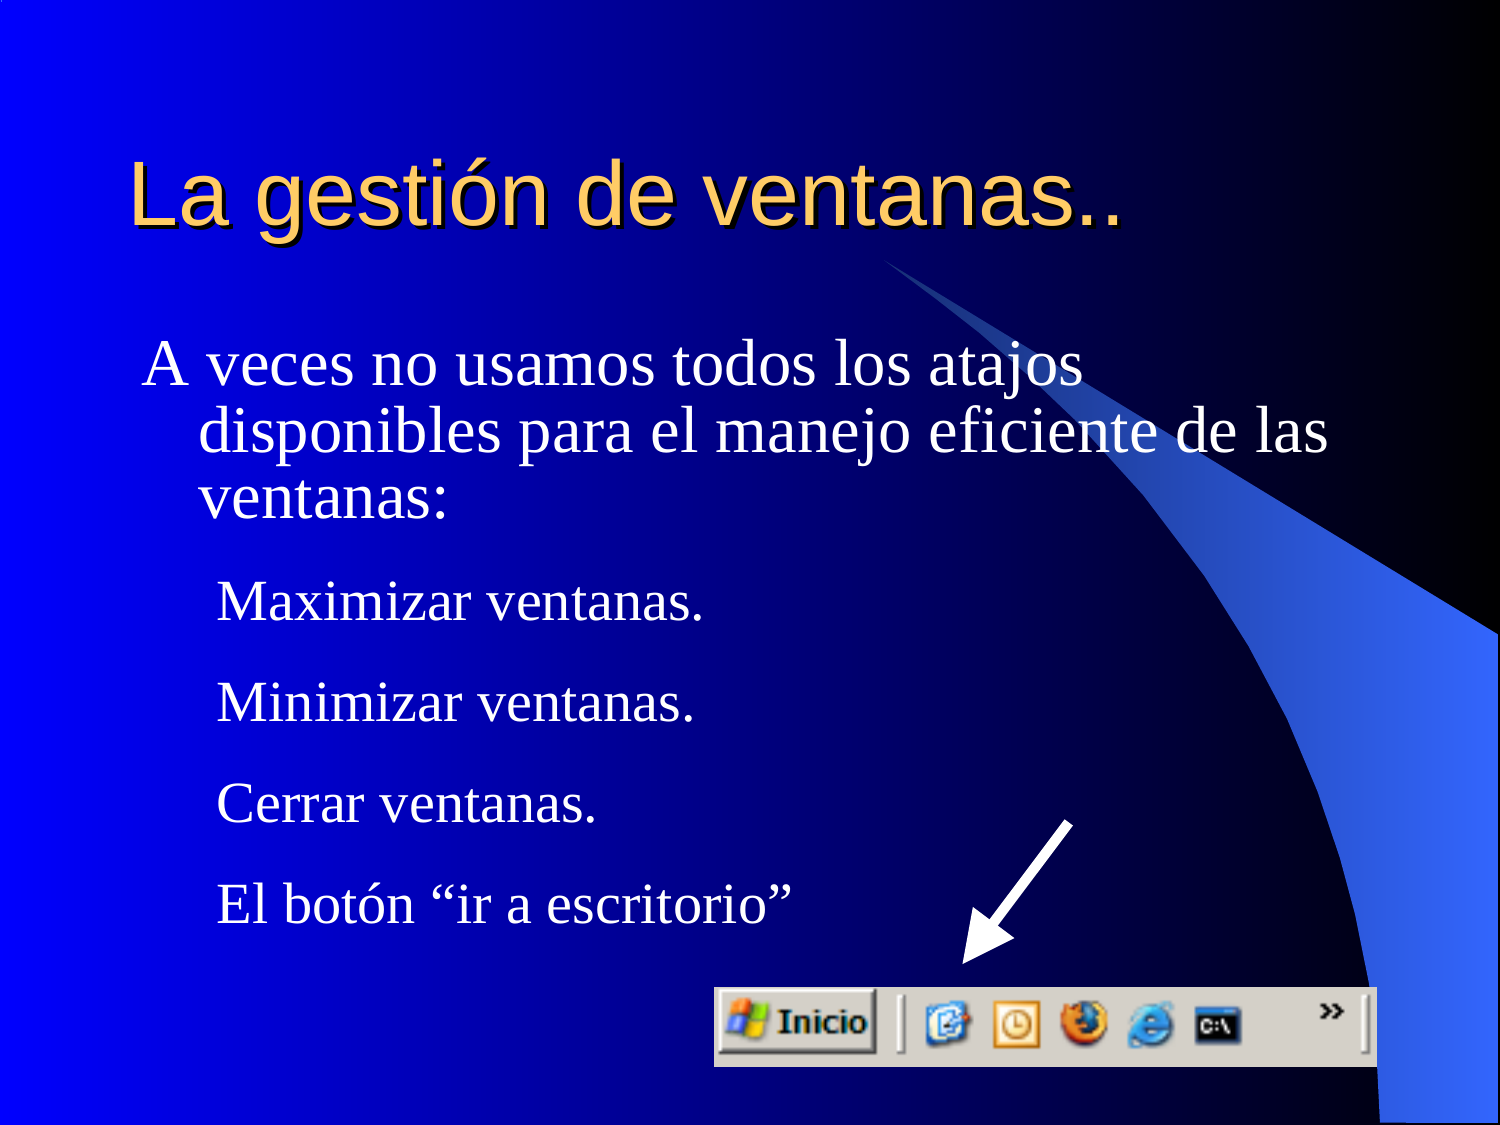

# La gestión de ventanas..
A veces no usamos todos los atajos disponibles para el manejo eficiente de las ventanas:
Maximizar ventanas.
Minimizar ventanas.
Cerrar ventanas.
El botón “ir a escritorio”